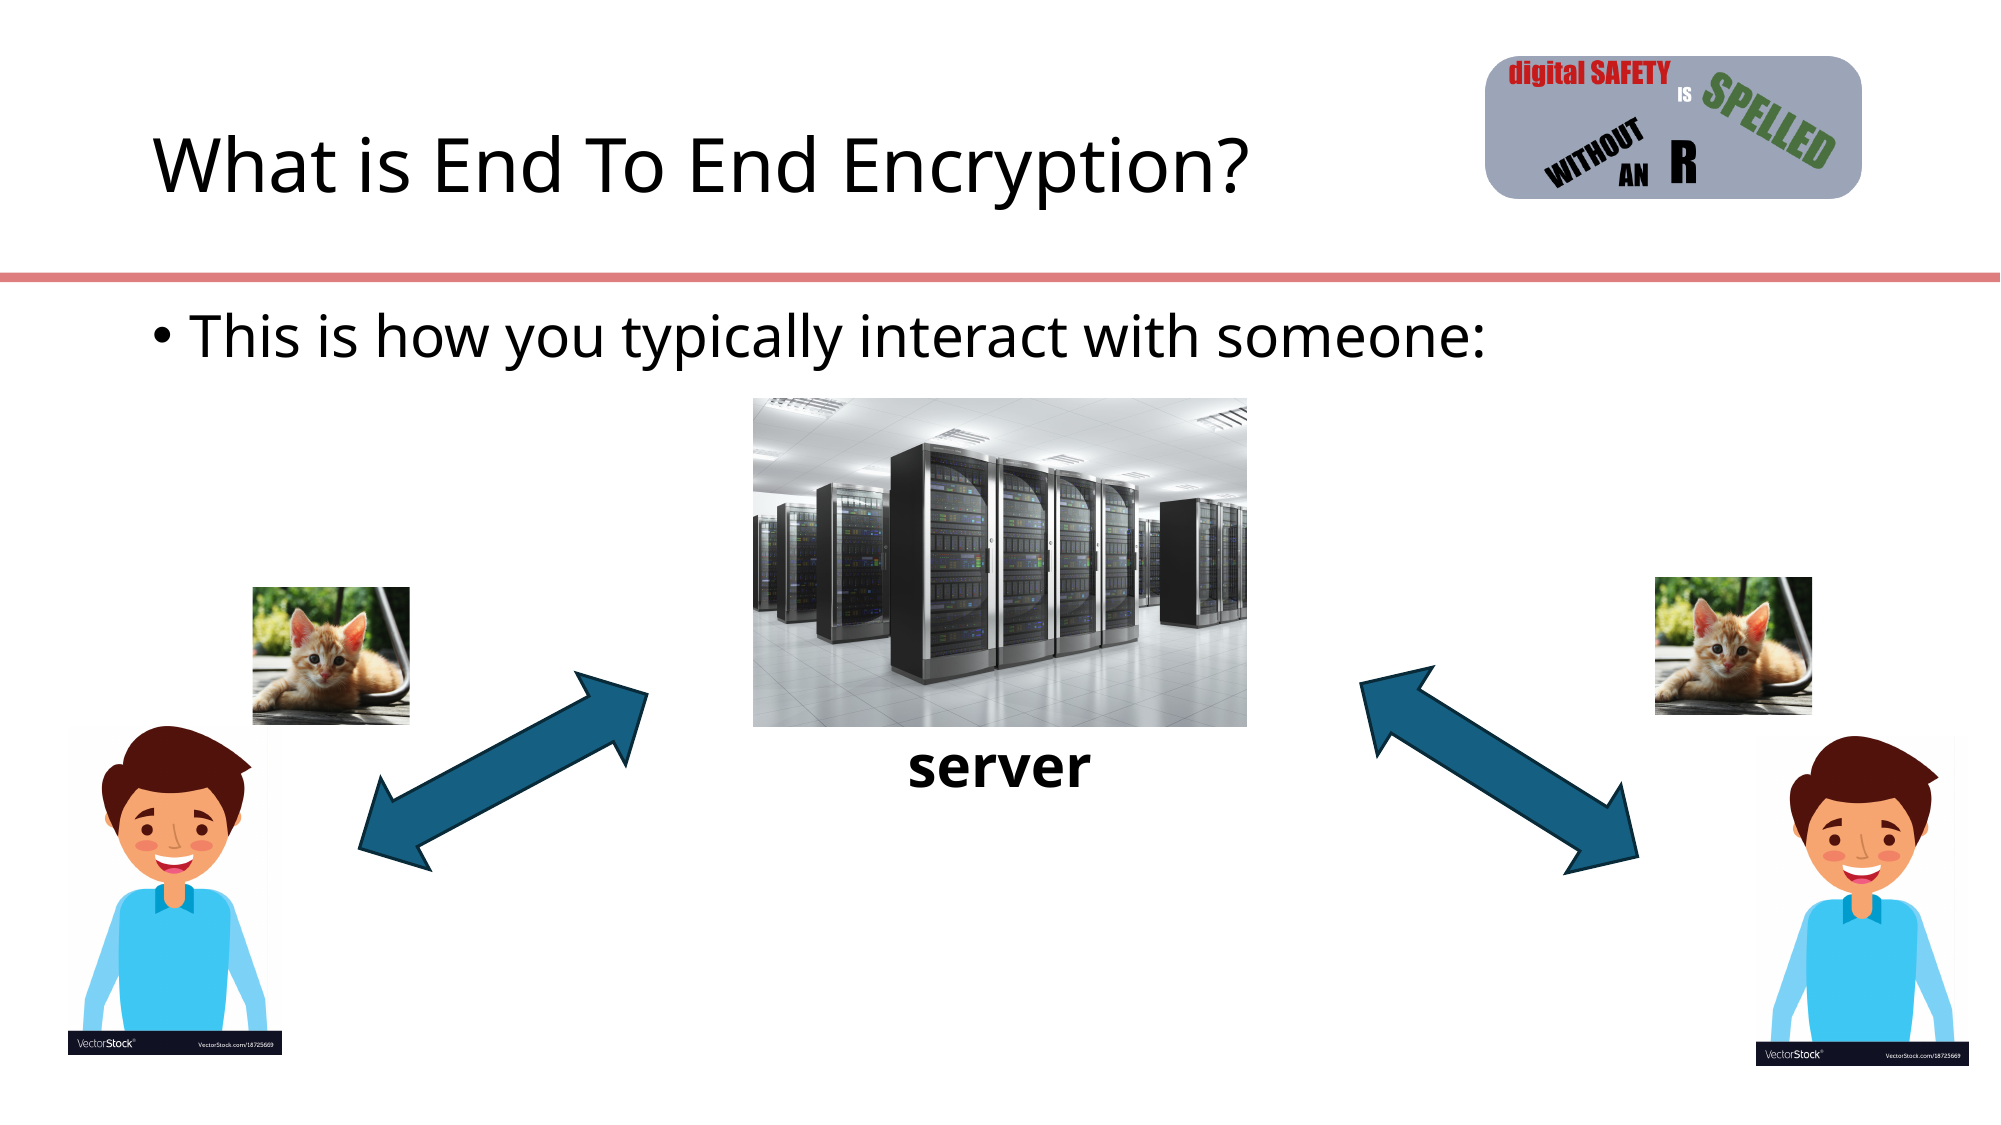

# What is End To End Encryption?
This is how you typically interact with someone:
server